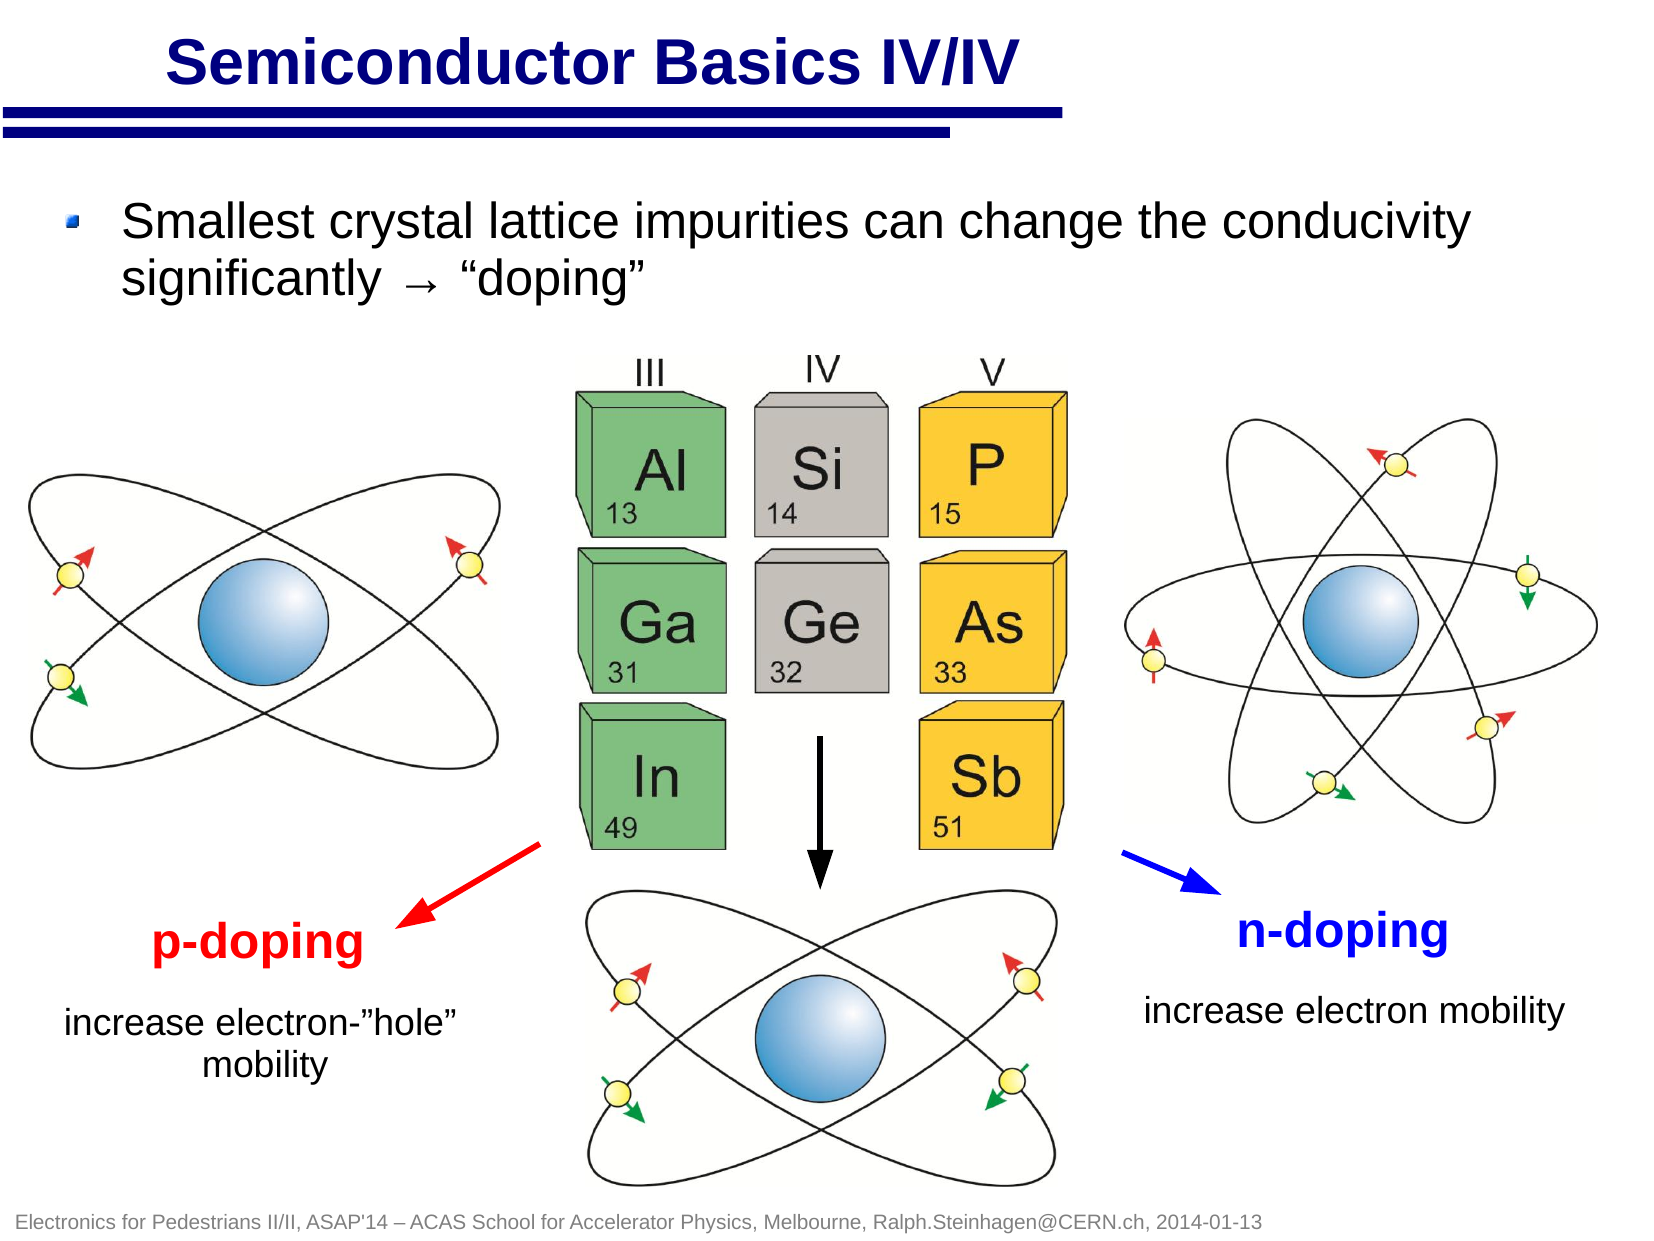

# Semiconductor Basics IV/IV
Smallest crystal lattice impurities can change the conducivity significantly → “doping”
n-doping
p-doping
increase electron mobility
increase electron-”hole”
mobility